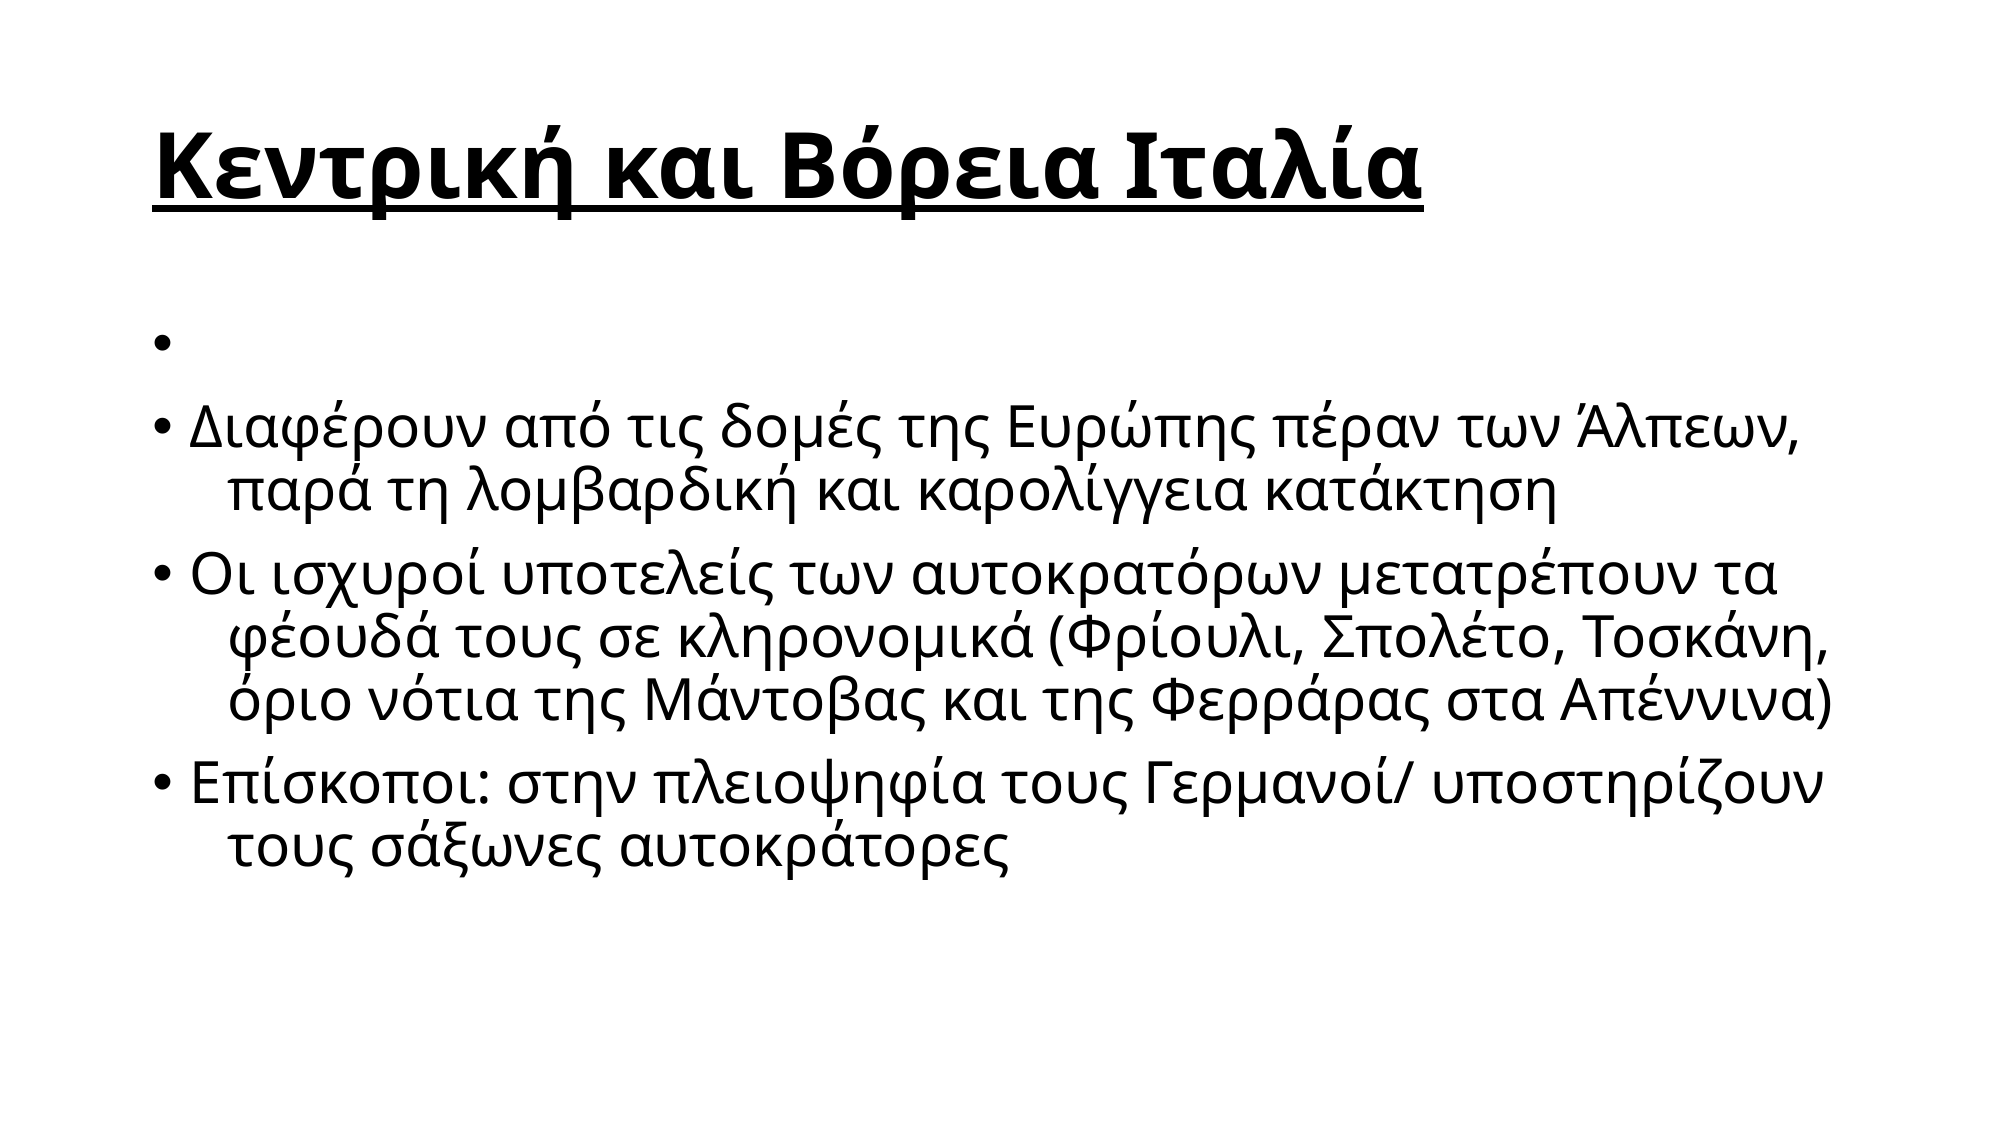

# Κεντρική και Βόρεια Ιταλία
Διαφέρουν από τις δομές της Ευρώπης πέραν των Άλπεων, παρά τη λομβαρδική και καρολίγγεια κατάκτηση
Οι ισχυροί υποτελείς των αυτοκρατόρων μετατρέπουν τα φέουδά τους σε κληρονομικά (Φρίουλι, Σπολέτο, Τοσκάνη, όριο νότια της Μάντοβας και της Φερράρας στα Απέννινα)
Επίσκοποι: στην πλειοψηφία τους Γερμανοί/ υποστηρίζουν τους σάξωνες αυτοκράτορες